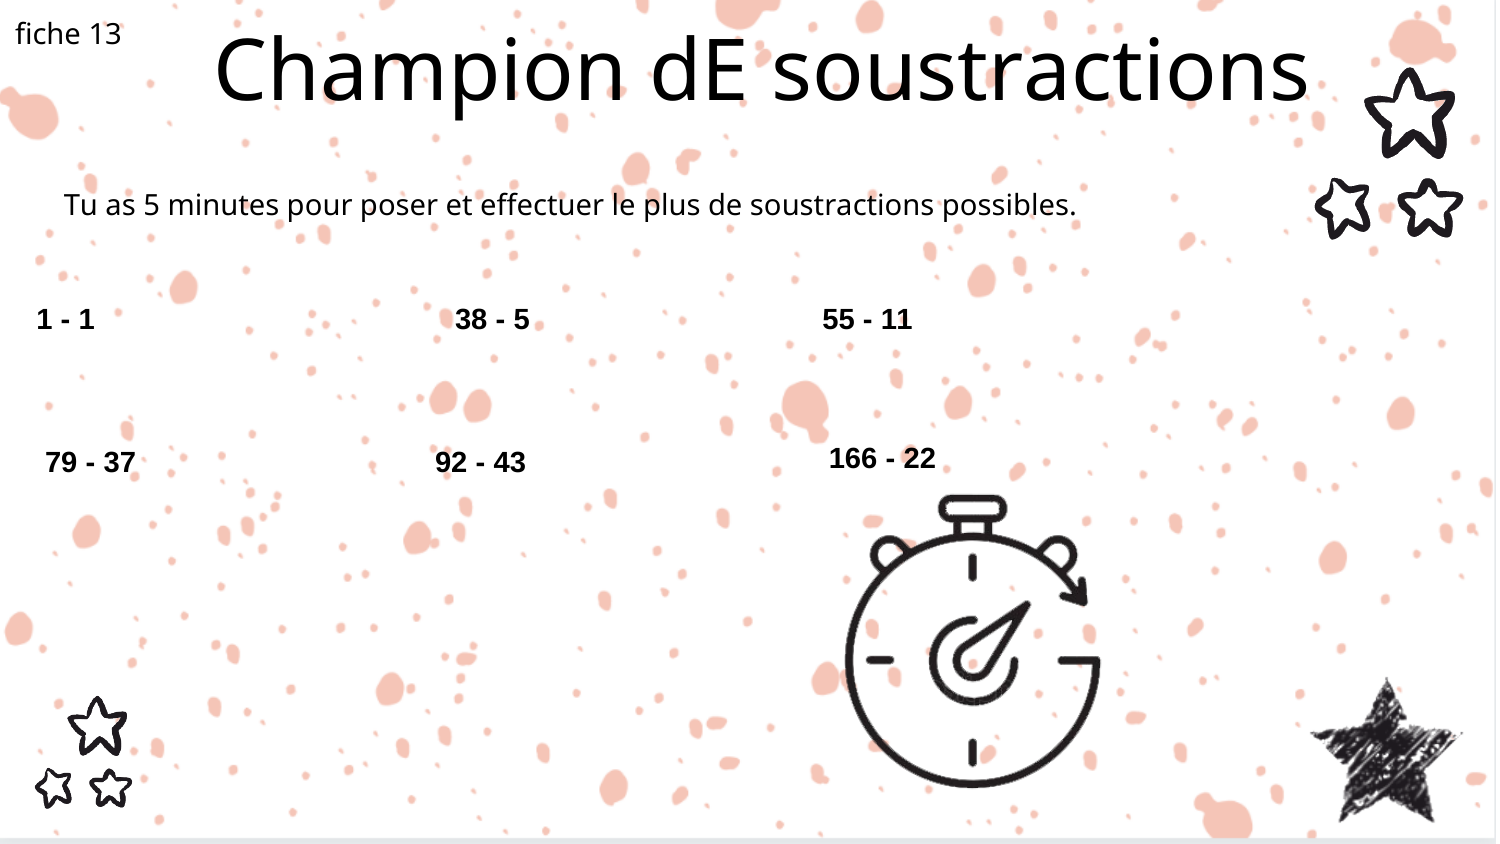

fiche 13
Champion dE soustractions
Tu as 5 minutes pour poser et effectuer le plus de soustractions possibles.
1 - 1
38 - 5
55 - 11
166 - 22
79 - 37
92 - 43